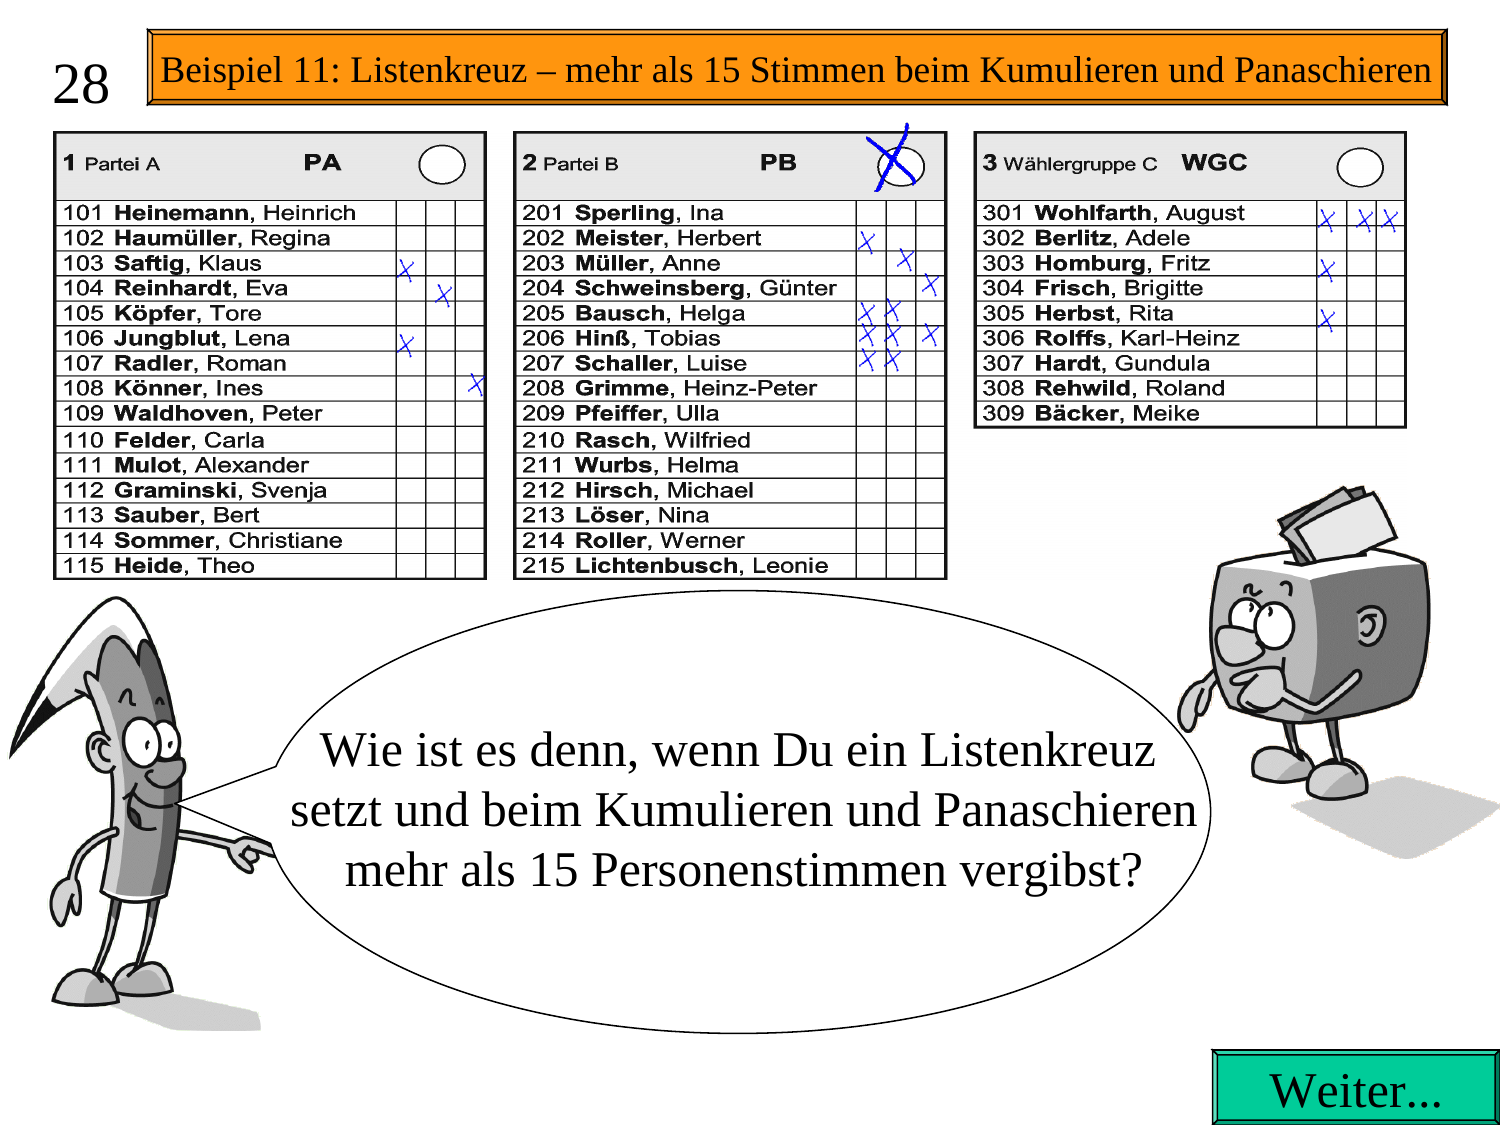

Beispiel 11: Listenkreuz – mehr als 15 Stimmen beim Kumulieren und Panaschieren
28
Wie ist es denn, wenn Du ein Listenkreuz
 setzt und beim Kumulieren und Panaschieren
 mehr als 15 Personenstimmen vergibst?
Weiter...